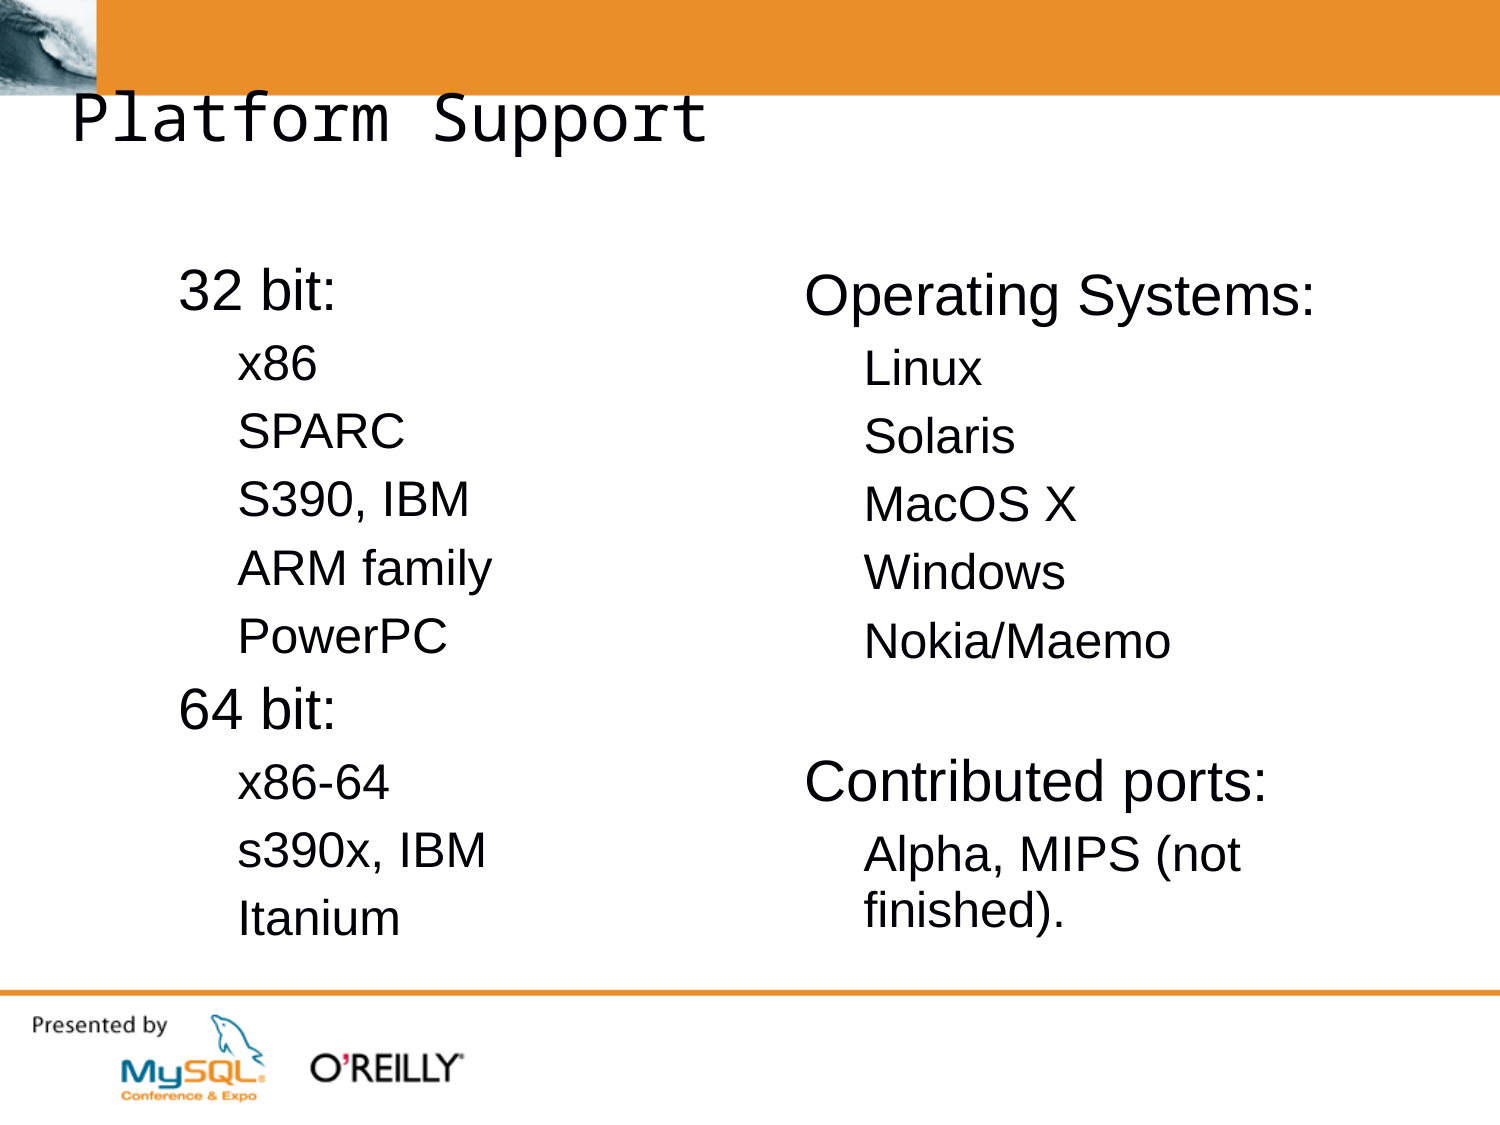

# Platform Support
32 bit:
x86
SPARC
S390, IBM
ARM family
PowerPC
64 bit:
x86-64
s390x, IBM
Itanium
Operating Systems:
Linux
Solaris
MacOS X
Windows
Nokia/Maemo
Contributed ports:
Alpha, MIPS (not finished).